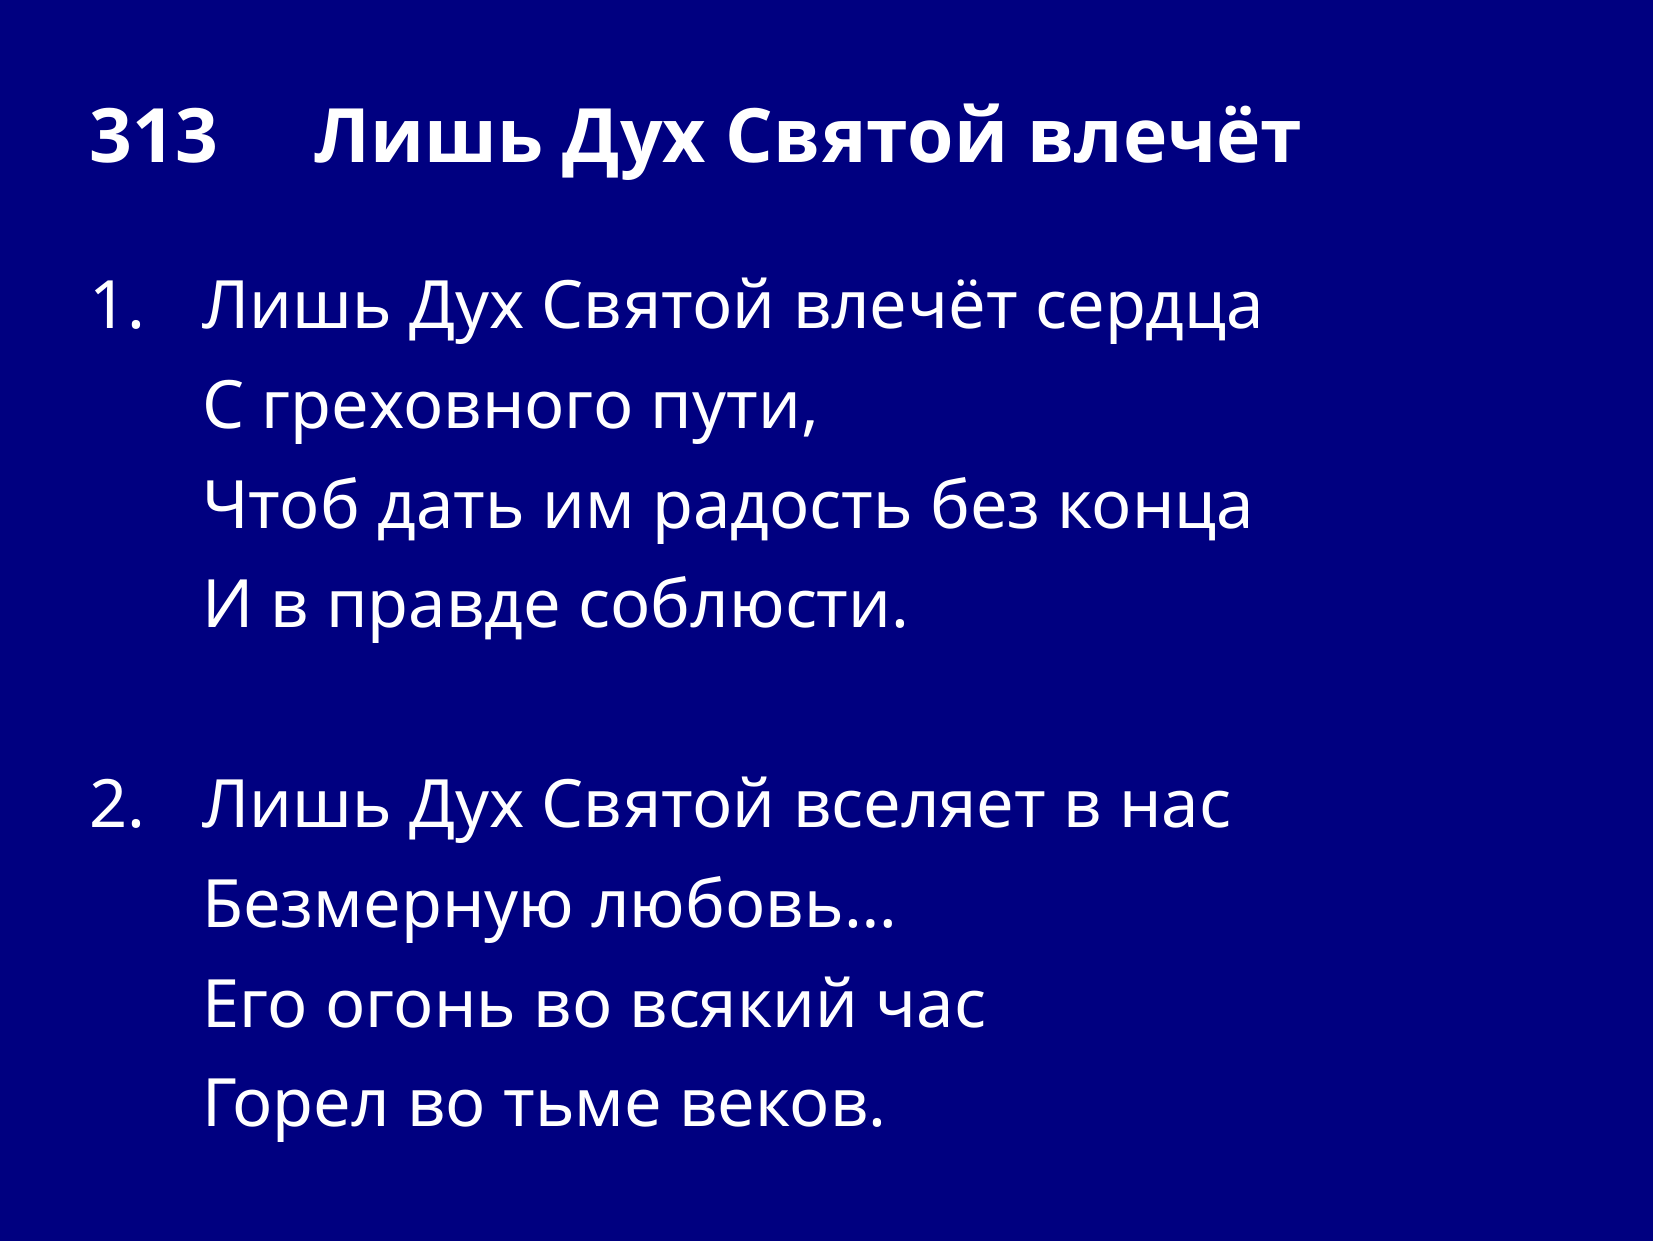

313	Лишь Дух Святой влечёт
1.	Лишь Дух Святой влечёт сердца
	С греховного пути,
	Чтоб дать им радость без конца
	И в правде соблюсти.
2.	Лишь Дух Святой вселяет в нас
	Безмерную любовь…
	Его огонь во всякий час
	Горел во тьме веков.